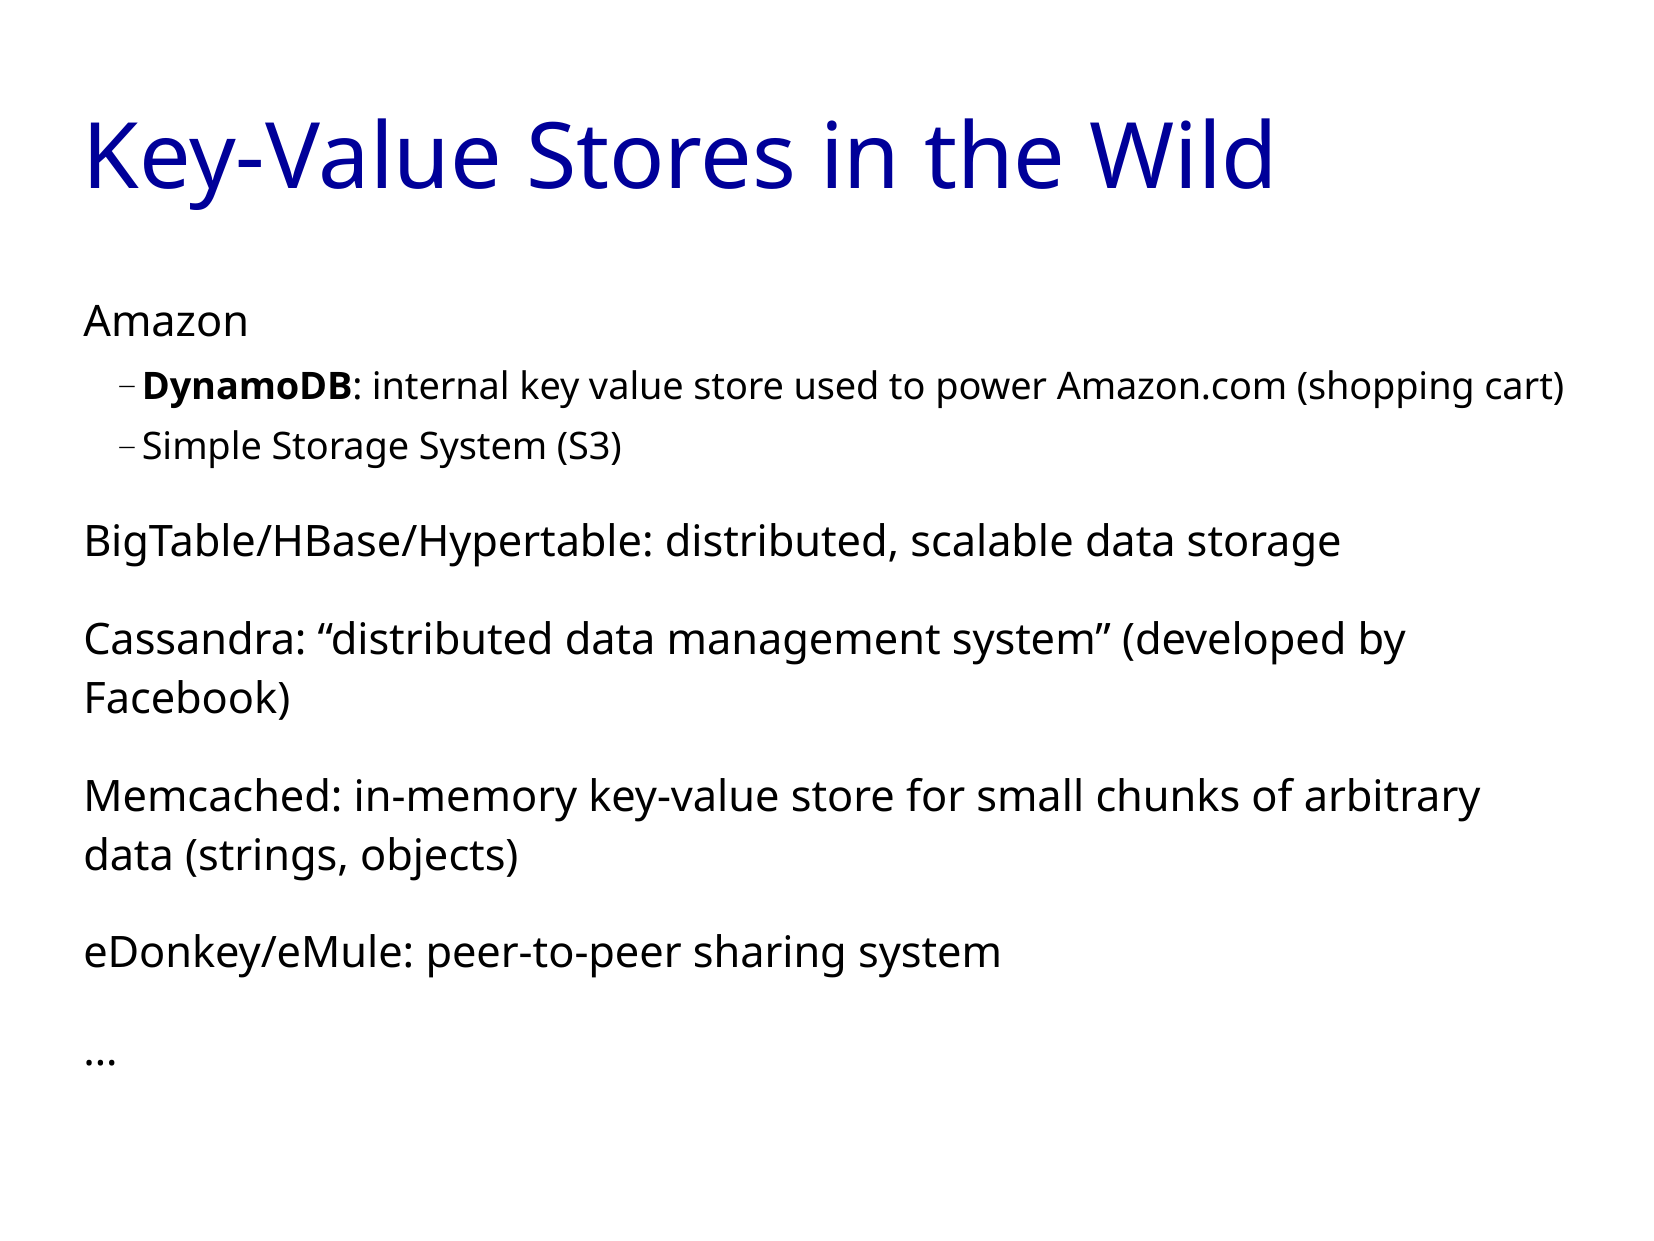

# Key-Value Stores in the Wild
Amazon
DynamoDB: internal key value store used to power Amazon.com (shopping cart)
Simple Storage System (S3)
BigTable/HBase/Hypertable: distributed, scalable data storage
Cassandra: “distributed data management system” (developed by Facebook)
Memcached: in-memory key-value store for small chunks of arbitrary data (strings, objects)
eDonkey/eMule: peer-to-peer sharing system
…